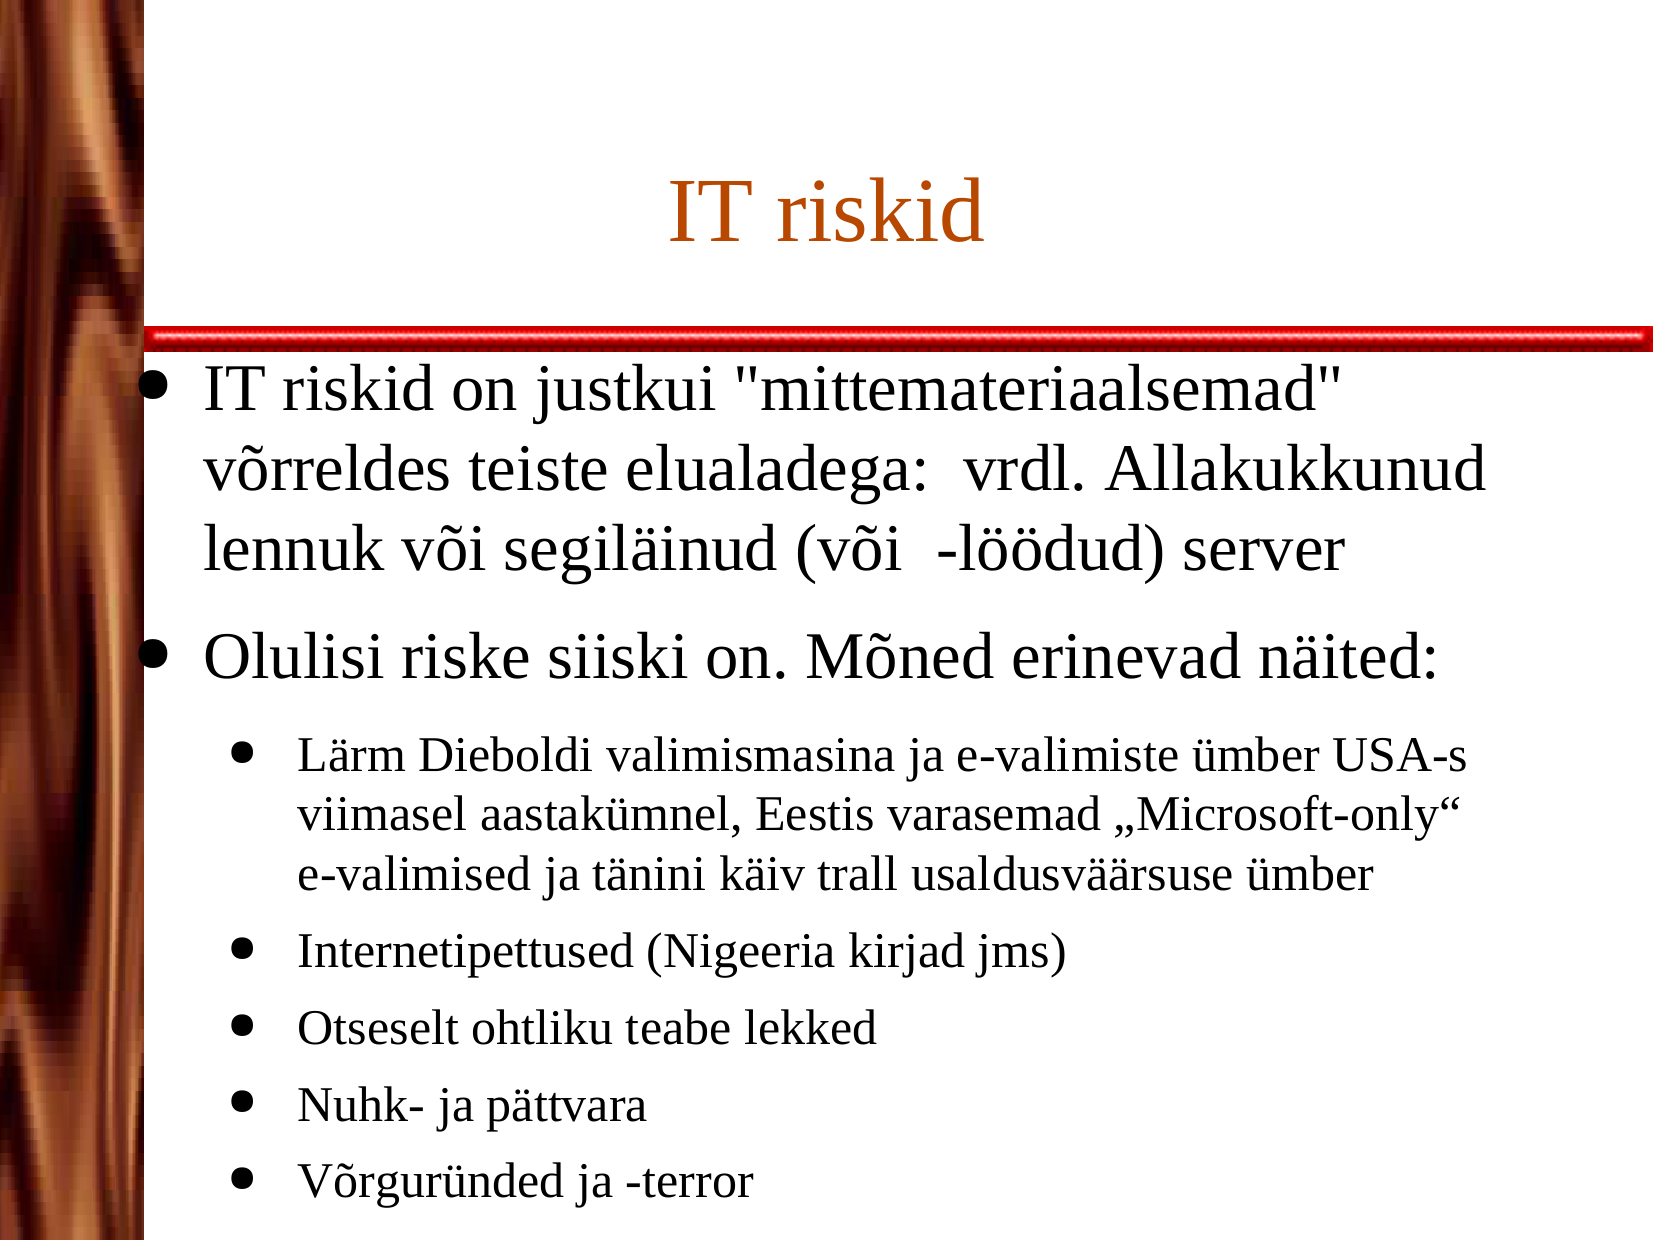

# IT riskid
IT riskid on justkui "mittemateriaalsemad" võrreldes teiste elualadega: vrdl. Allakukkunud lennuk või segiläinud (või -löödud) server
Olulisi riske siiski on. Mõned erinevad näited:
Lärm Dieboldi valimismasina ja e-valimiste ümber USA-s viimasel aastakümnel, Eestis varasemad „Microsoft-only“
e-valimised ja tänini käiv trall usaldusväärsuse ümber
Internetipettused (Nigeeria kirjad jms)
Otseselt ohtliku teabe lekked
Nuhk- ja pättvara
Võrguründed ja -terror